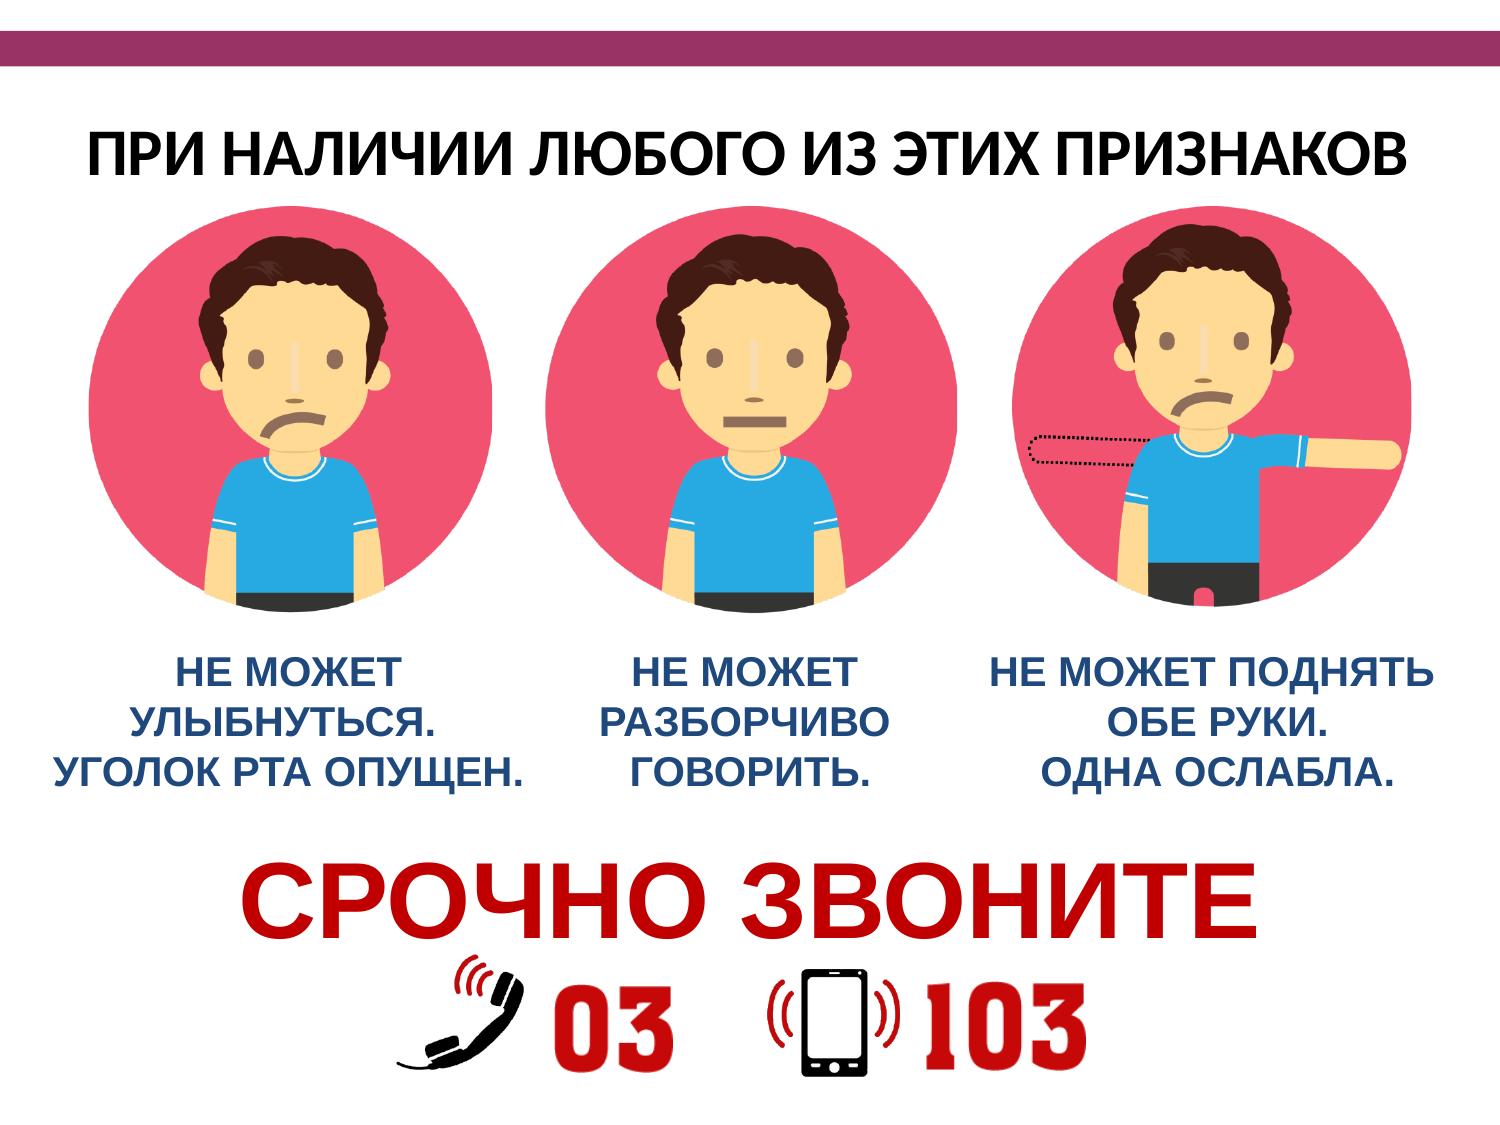

ПРИ НАЛИЧИИ ЛЮБОГО ИЗ ЭТИХ ПРИЗНАКОВ
НЕ МОЖЕТ
УЛЫБНУТЬСЯ.
УГОЛОК РТА ОПУЩЕН.
НЕ МОЖЕТ
РАЗБОРЧИВО
ГОВОРИТЬ.
НЕ МОЖЕТ ПОДНЯТЬ
ОБЕ РУКИ.
ОДНА ОСЛАБЛА.
СРОЧНО ЗВОНИТЕ